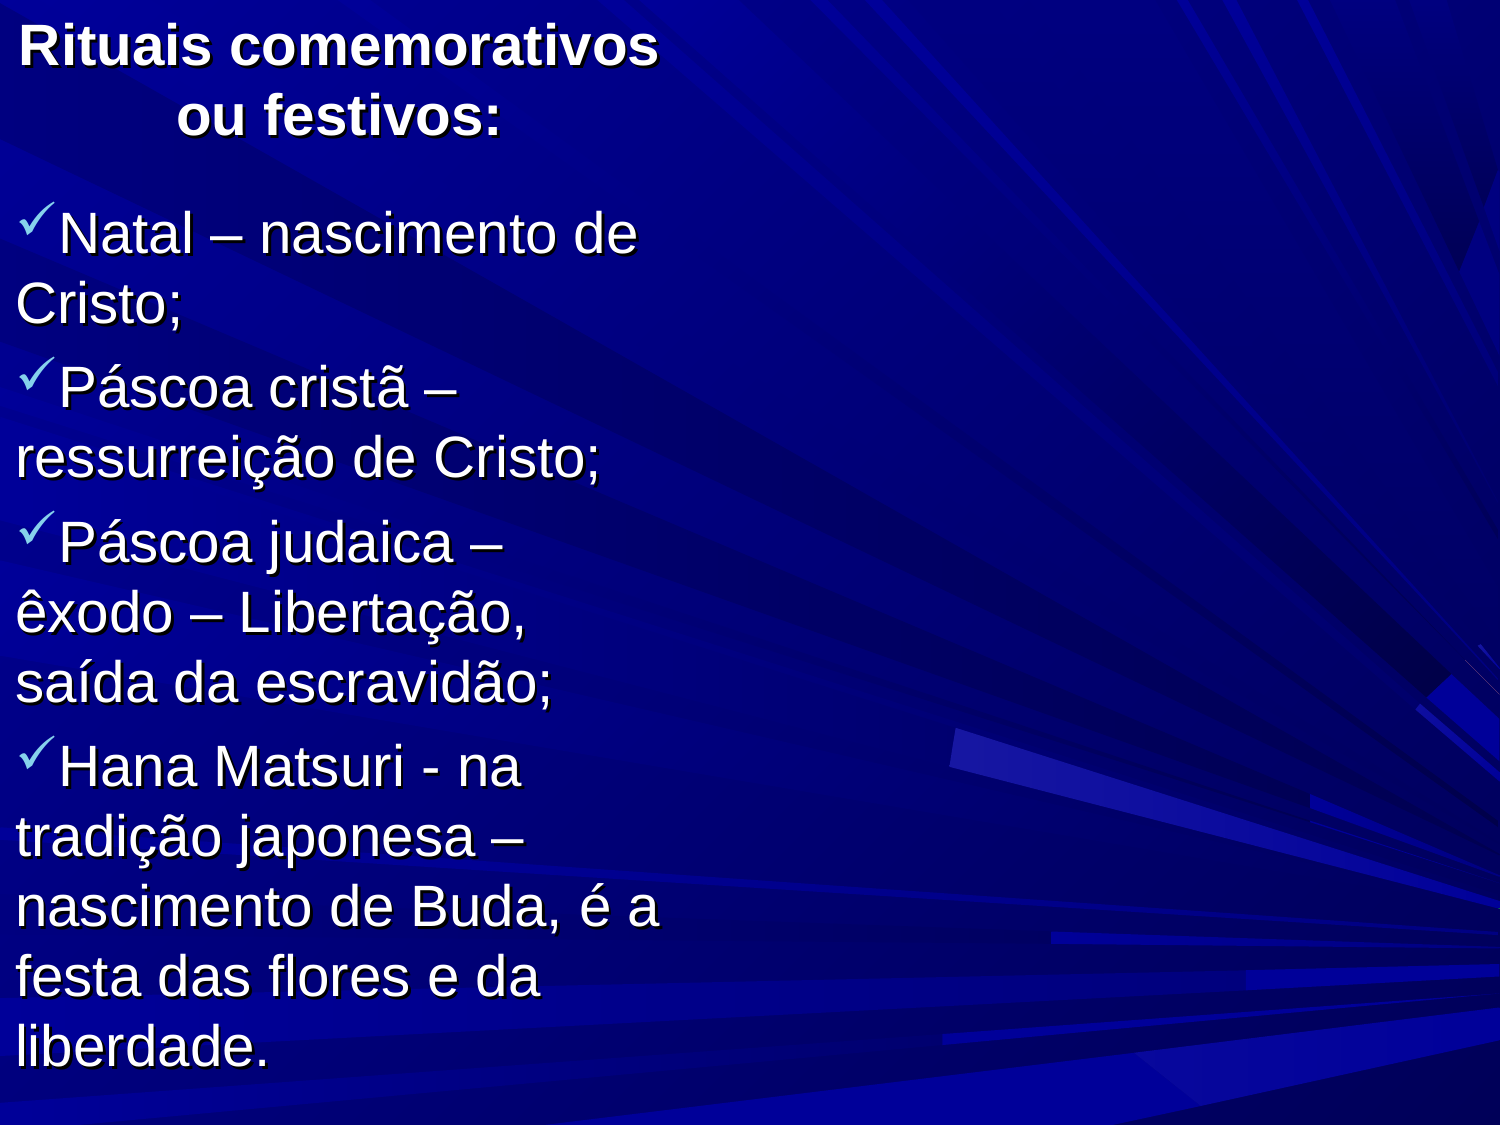

Rituais comemorativos ou festivos:
Natal – nascimento de Cristo;
Páscoa cristã – ressurreição de Cristo;
Páscoa judaica – êxodo – Libertação, saída da escravidão;
Hana Matsuri - na tradição japonesa – nascimento de Buda, é a festa das flores e da liberdade.